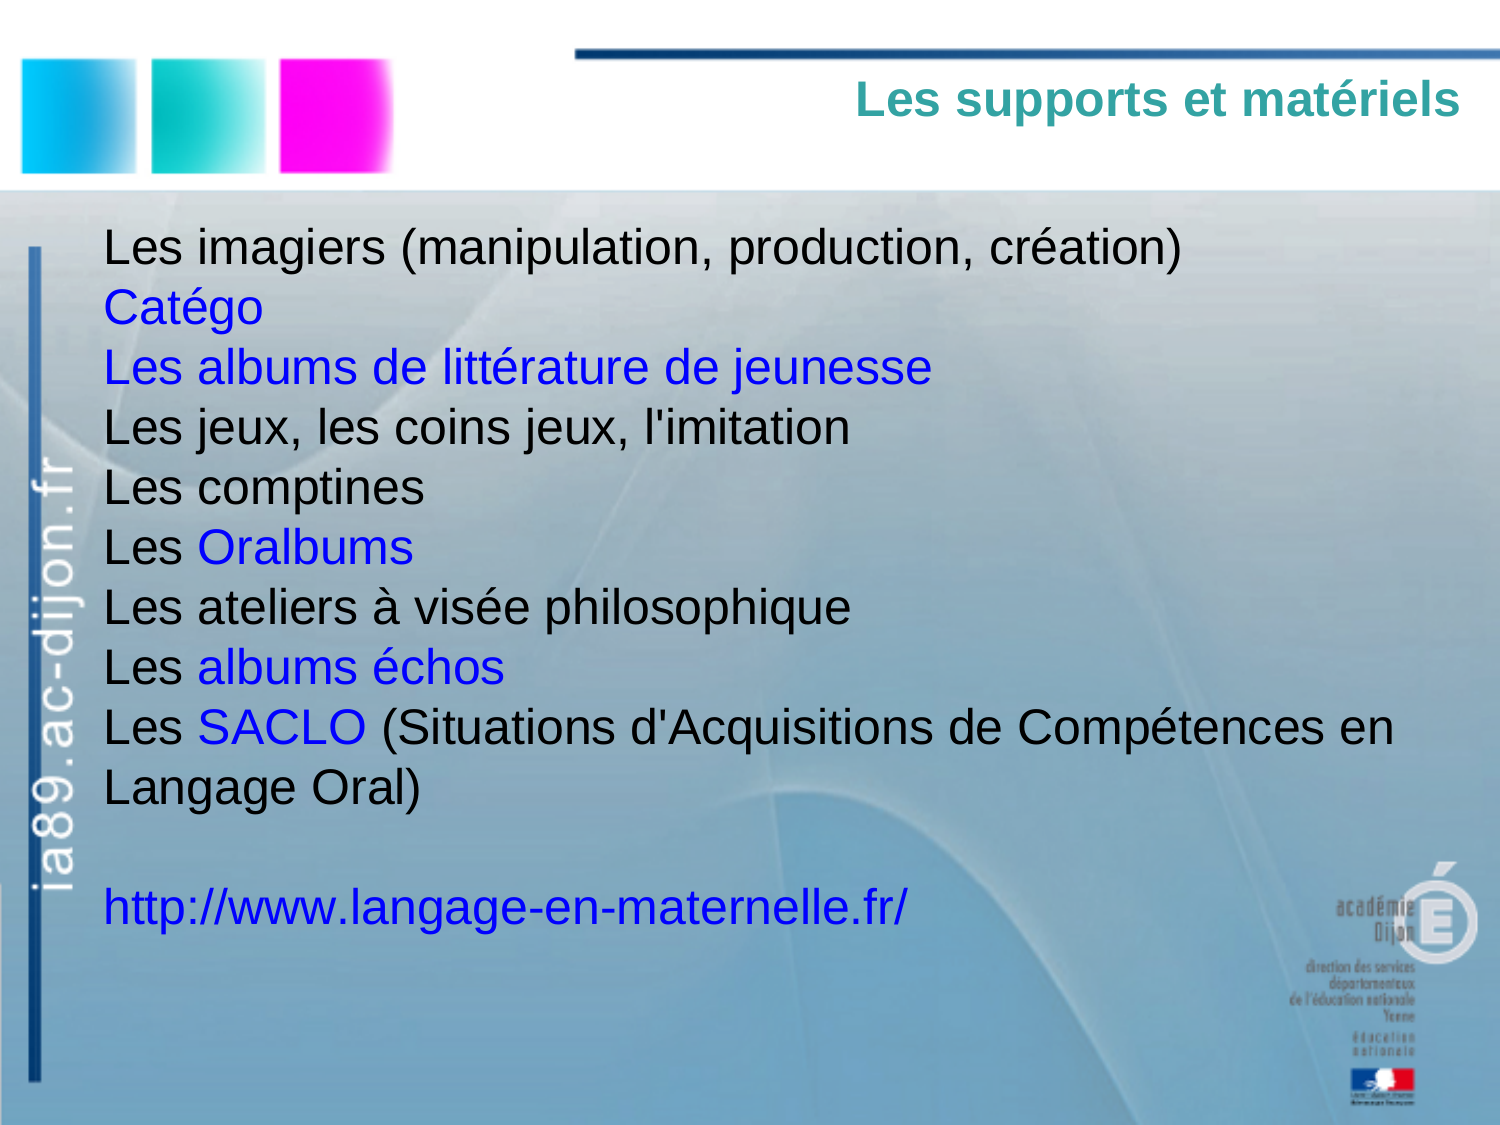

#
Les supports et matériels
Les imagiers (manipulation, production, création)
Catégo
Les albums de littérature de jeunesse
Les jeux, les coins jeux, l'imitation
Les comptines
Les Oralbums
Les ateliers à visée philosophique
Les albums échos
Les SACLO (Situations d'Acquisitions de Compétences en Langage Oral)
http://www.langage-en-maternelle.fr/